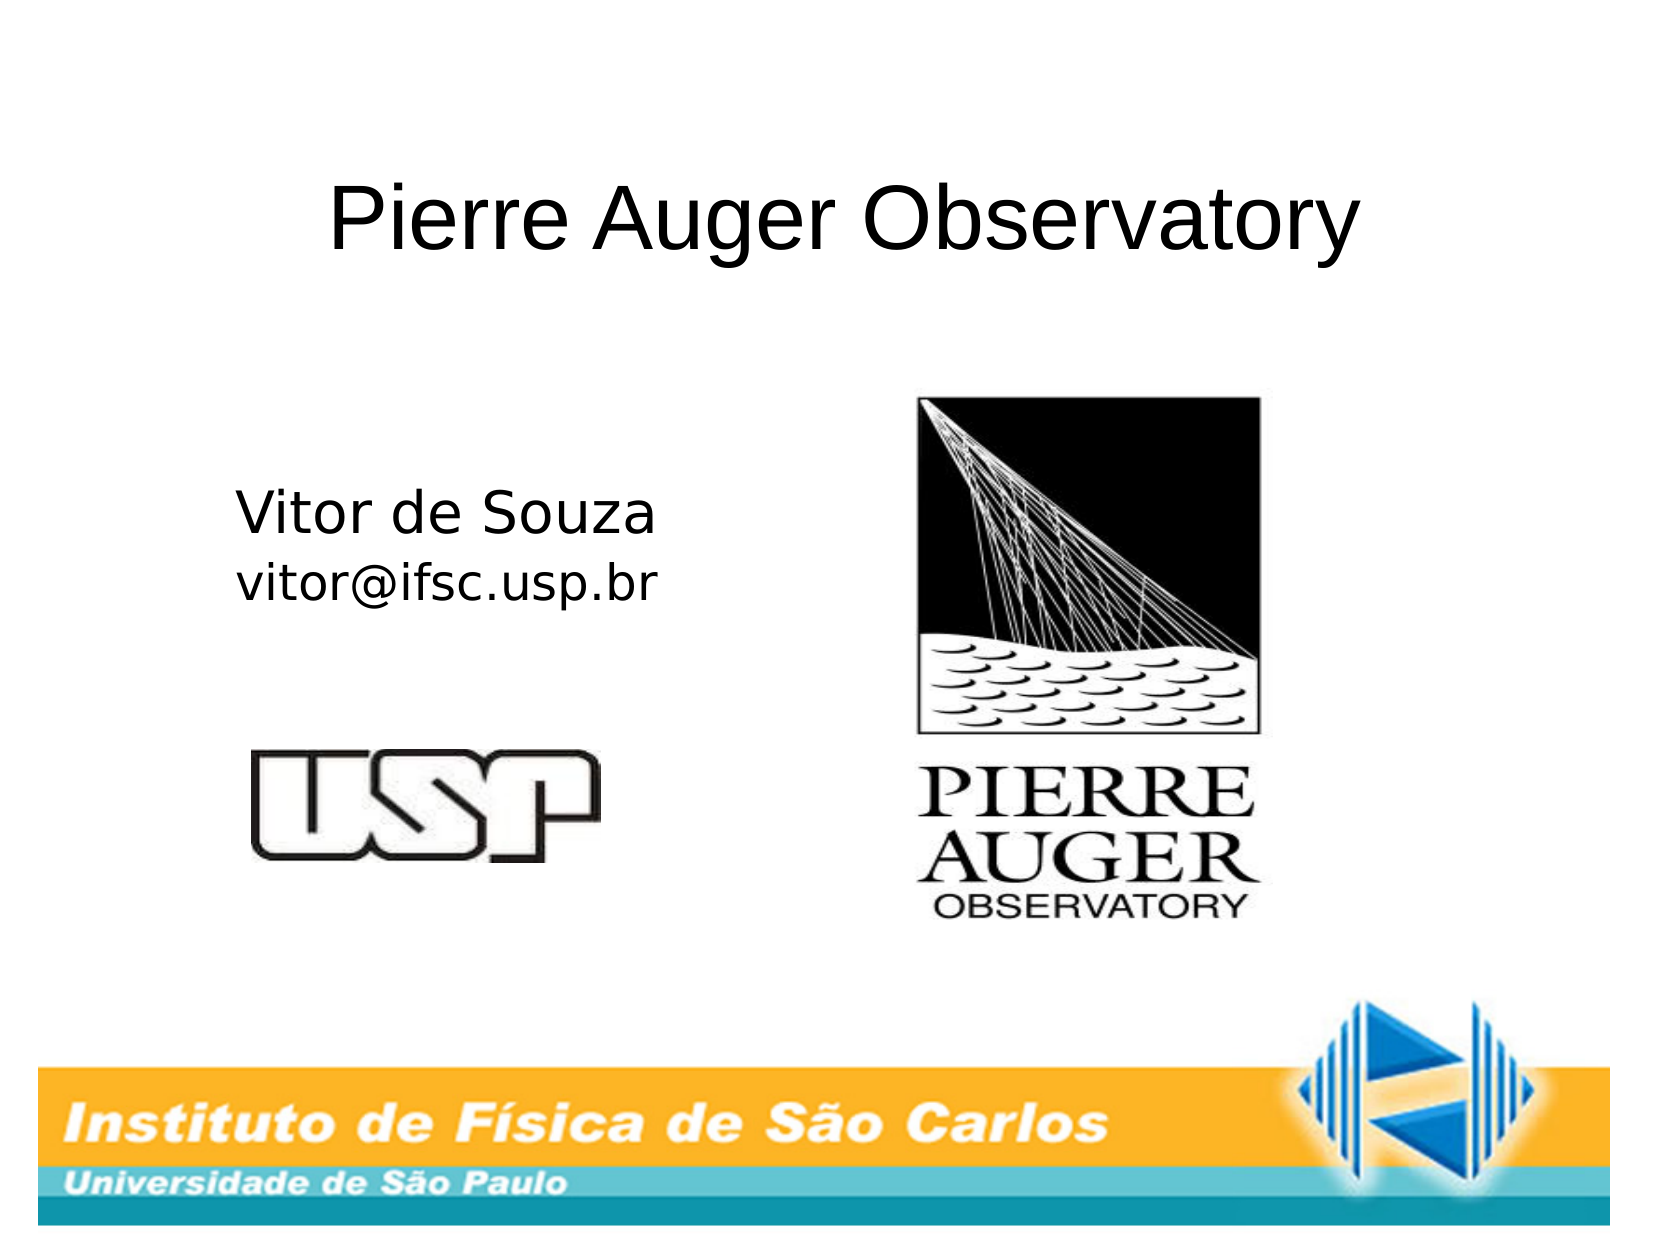

# Pierre Auger Observatory
Vitor de Souza
vitor@ifsc.usp.br
116